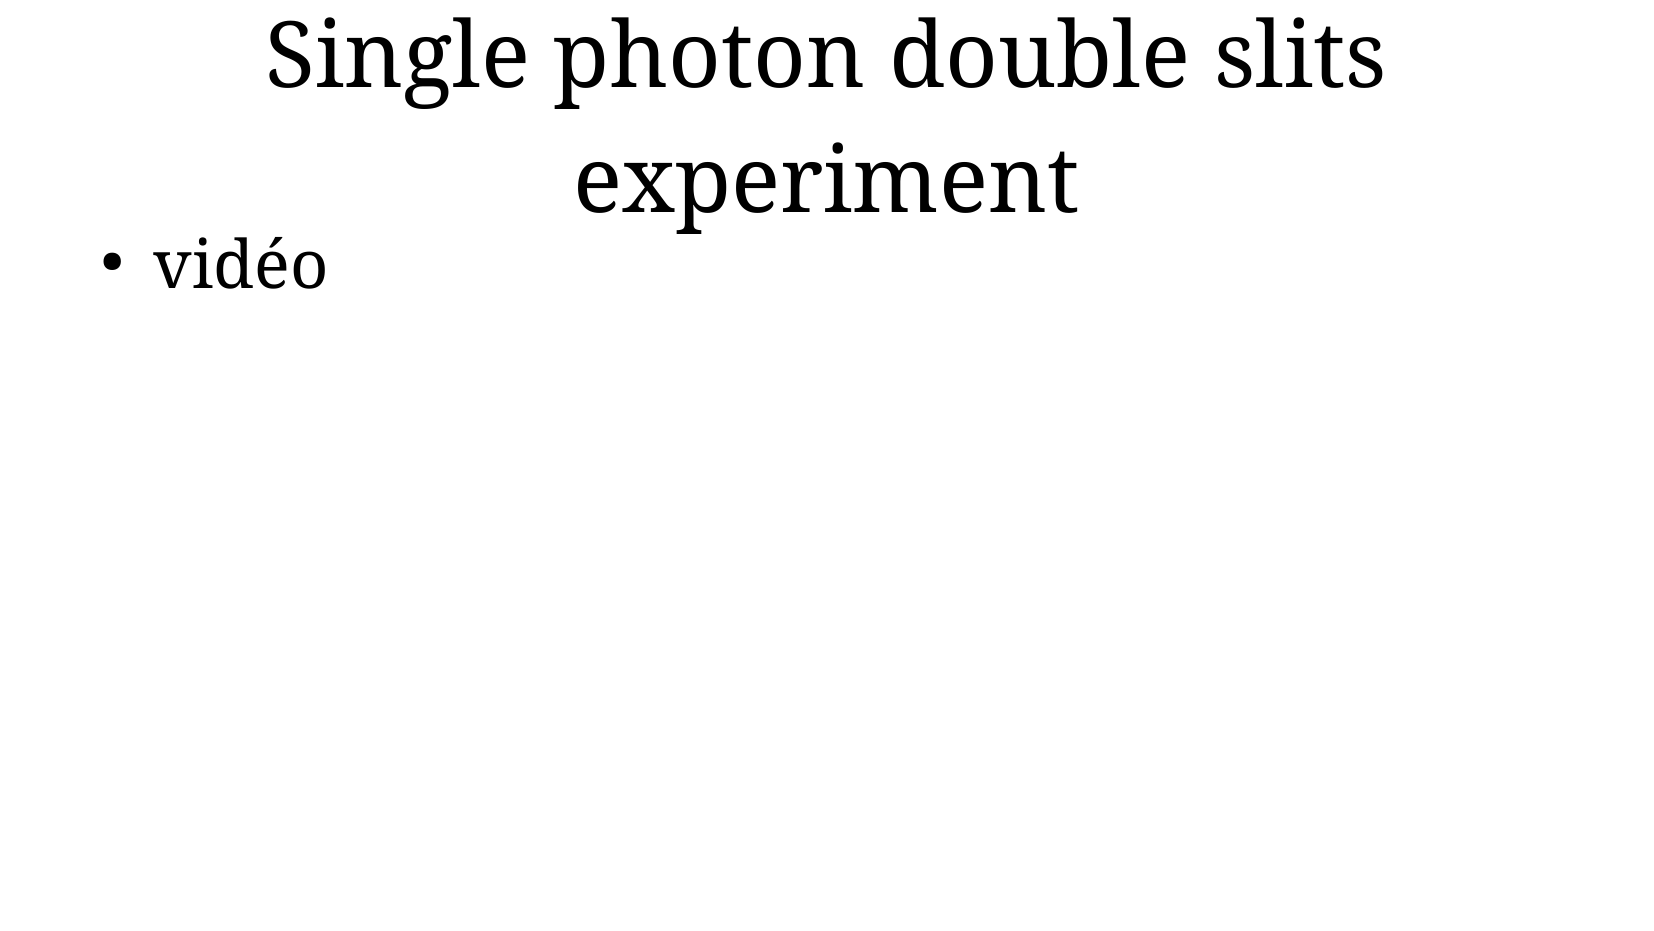

# Single photon double slits experiment
vidéo